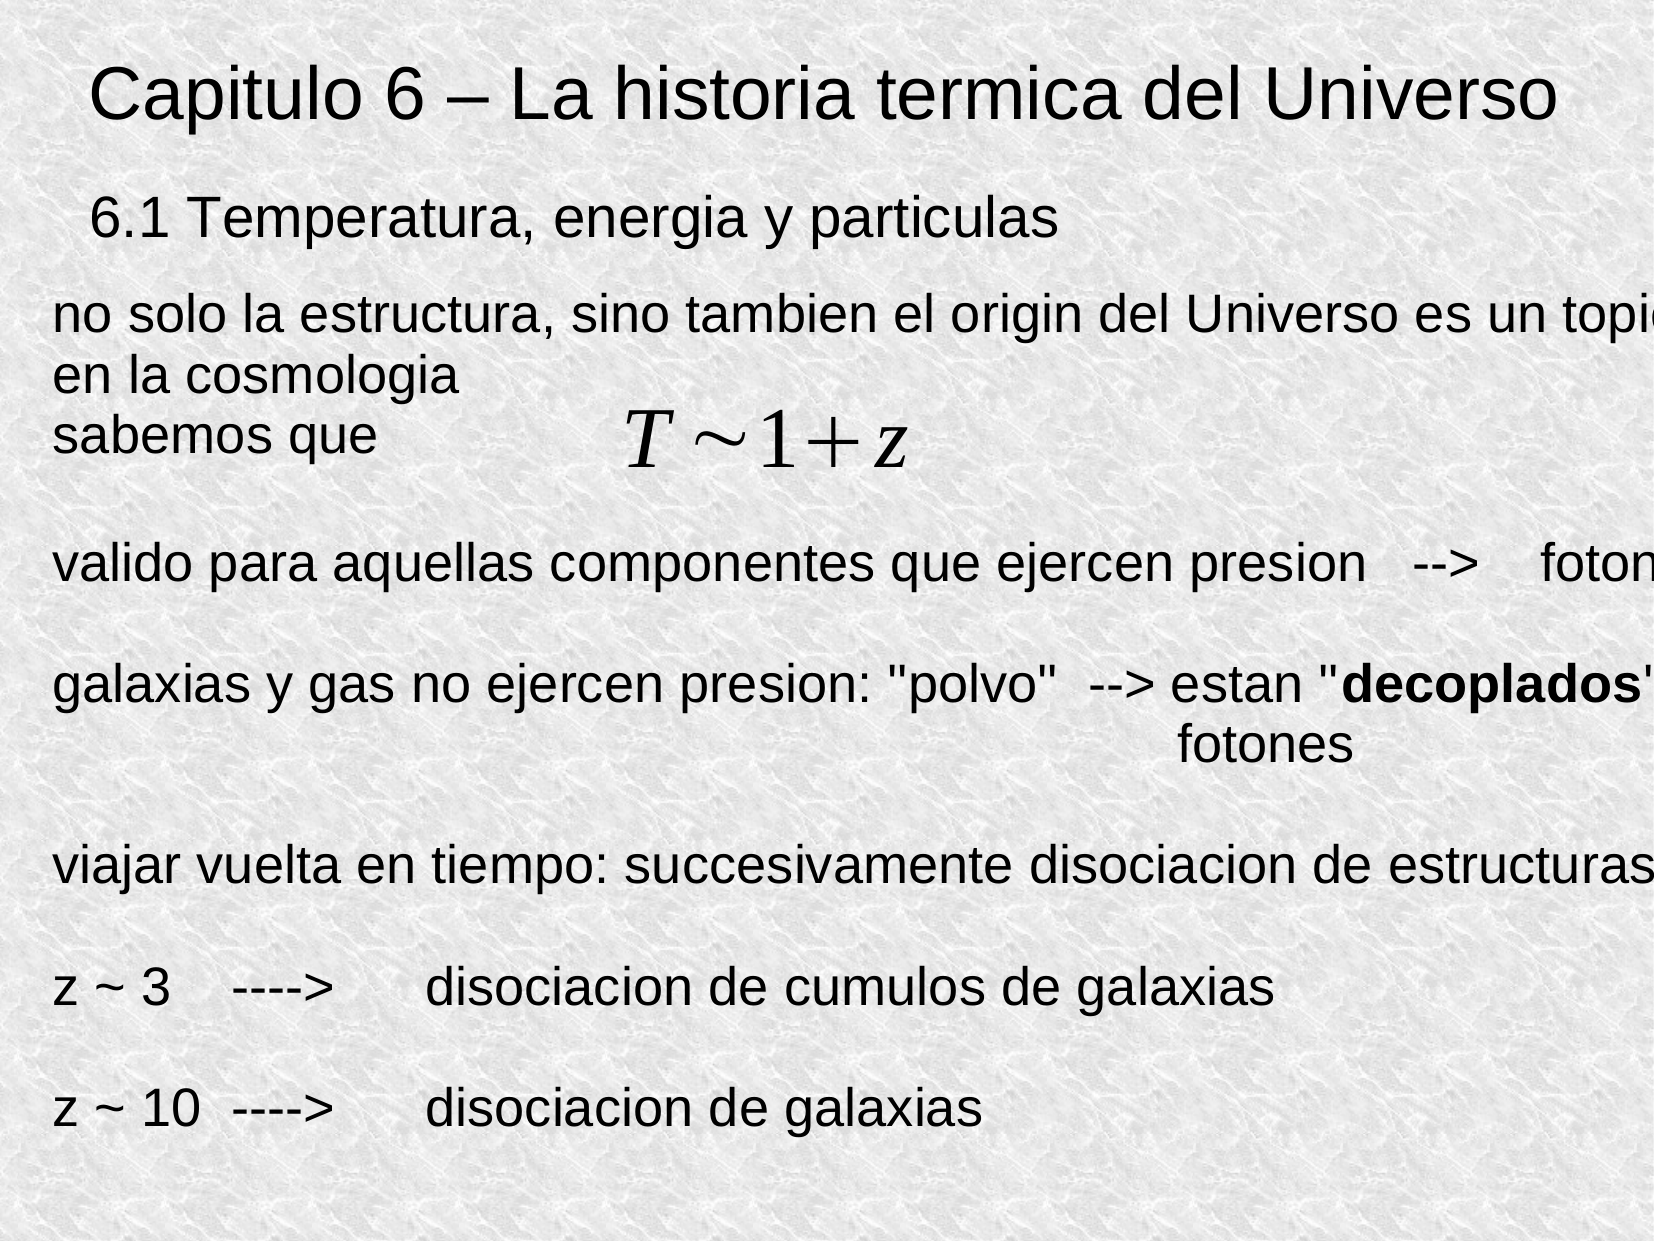

Capitulo 6 – La historia termica del Universo
6.1 Temperatura, energia y particulas
no solo la estructura, sino tambien el origin del Universo es un topico
en la cosmologia
sabemos que
valido para aquellas componentes que ejercen presion --> fotones
galaxias y gas no ejercen presion: ''polvo'' --> estan ''decoplados'' de los
 fotones
viajar vuelta en tiempo: succesivamente disociacion de estructuras
z ~ 3 ----> disociacion de cumulos de galaxias
z ~ 10 ----> disociacion de galaxias